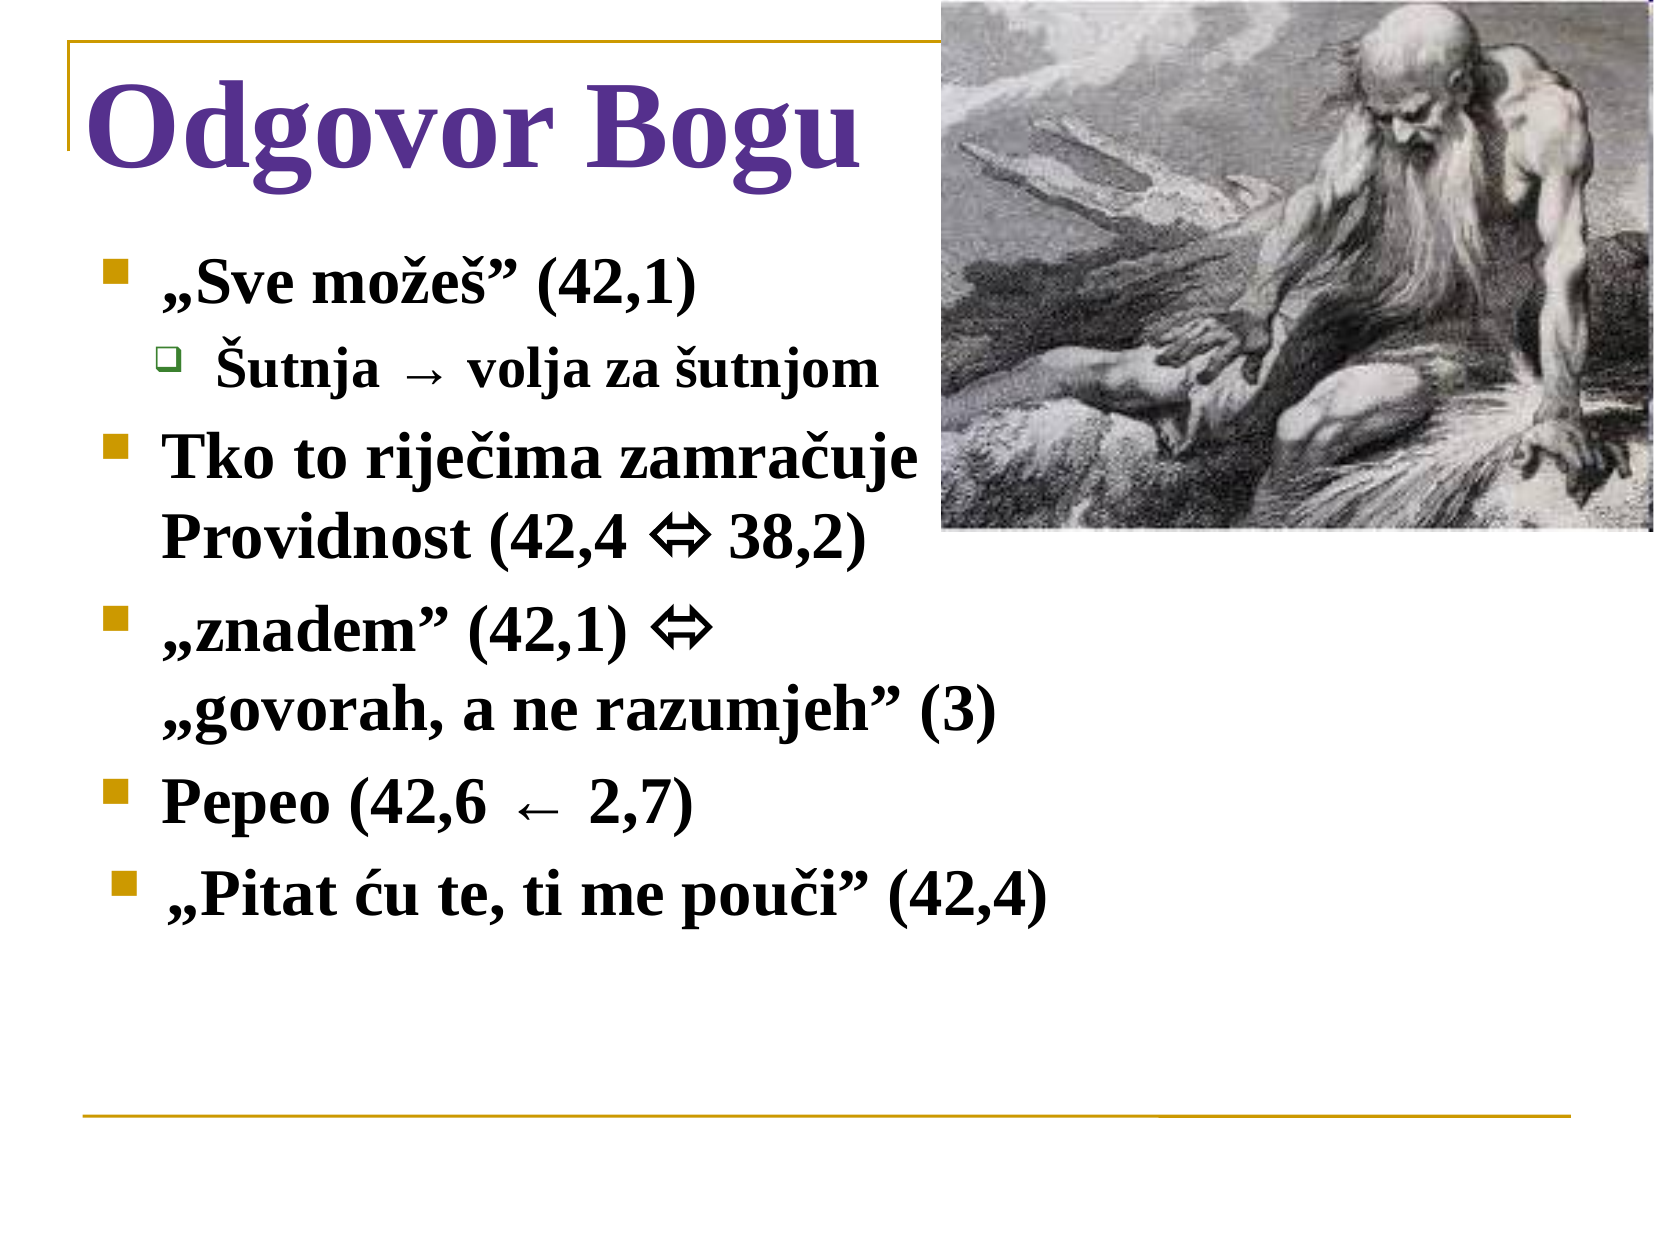

# Odgovor Bogu
„Sve možeš” (42,1)
Šutnja → volja za šutnjom
Tko to riječima zamračuje
Providnost (42,4  38,2)
„znadem” (42,1)
„govorah, a ne razumjeh” (3)
Pepeo (42,6 ← 2,7)
„Pitat ću te, ti me pouči” (42,4)